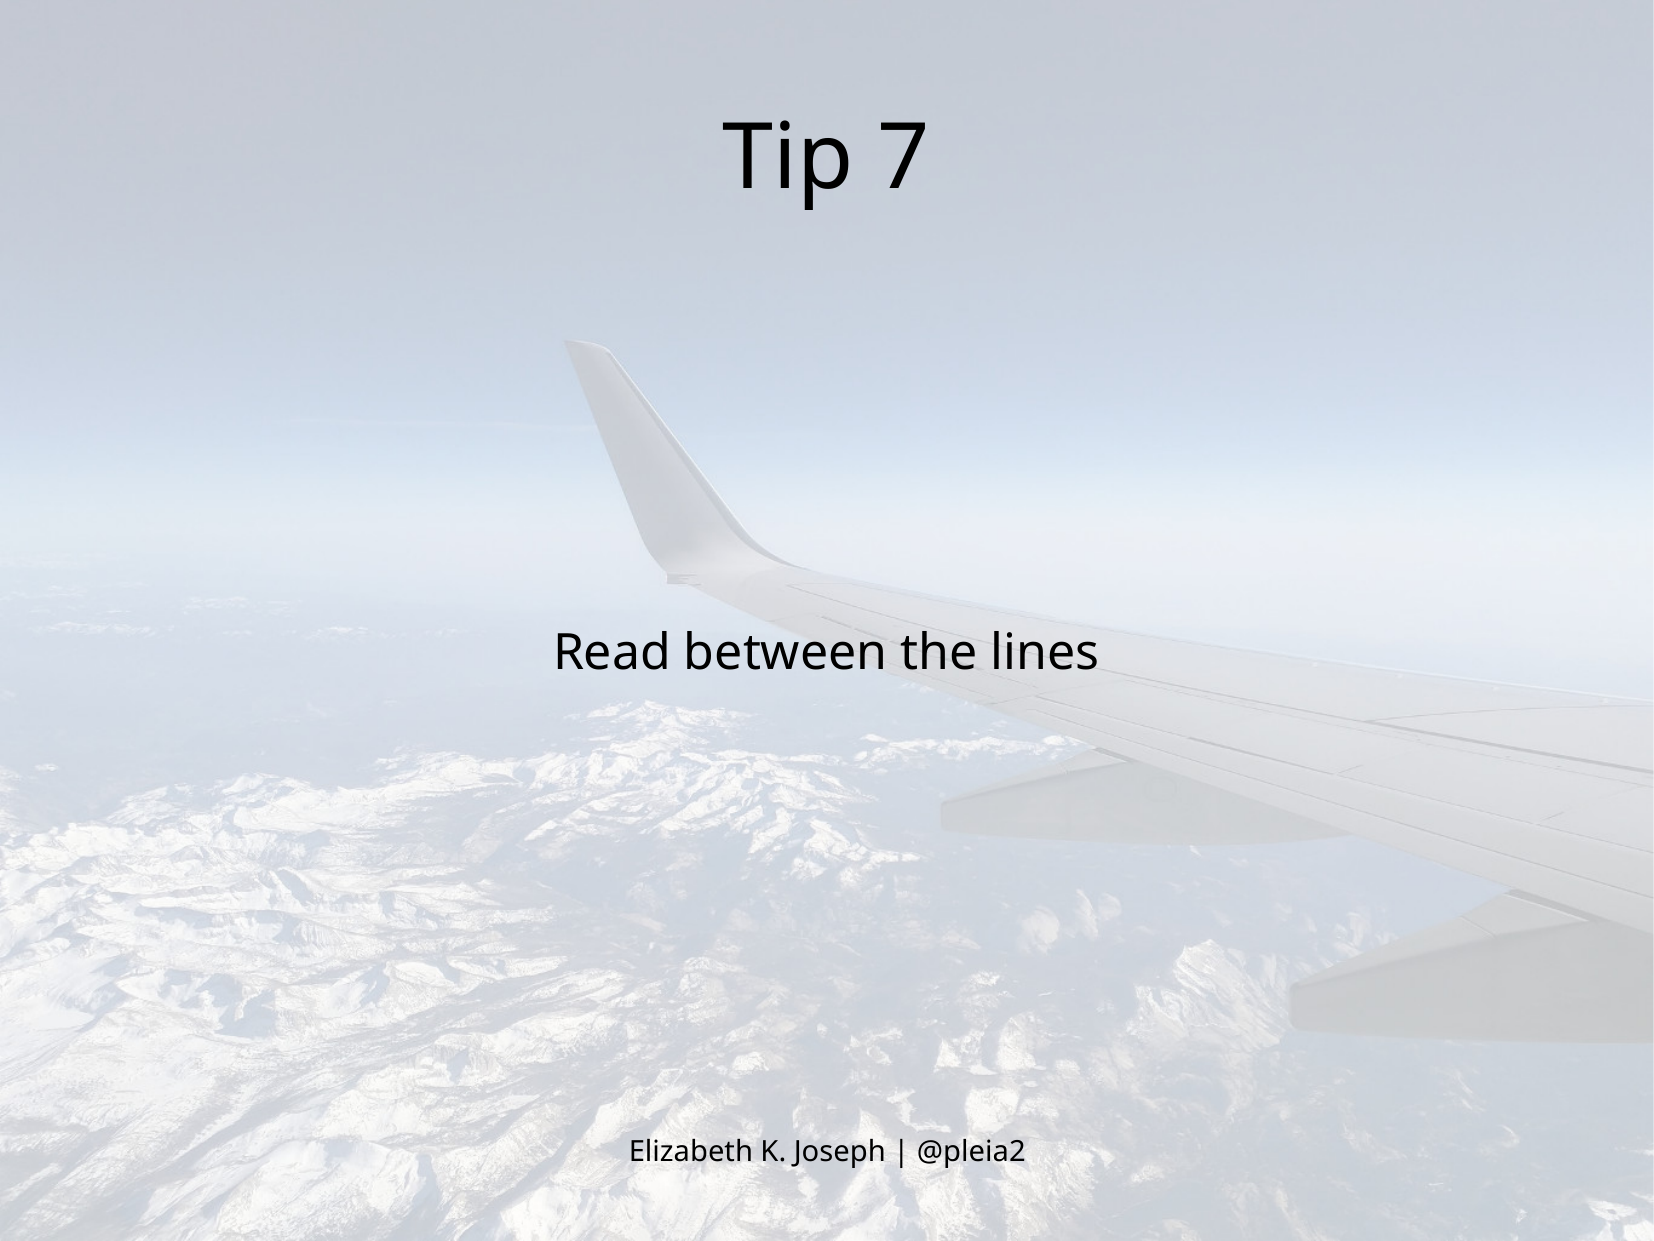

# Tip 7
Read between the lines
Elizabeth K. Joseph | @pleia2